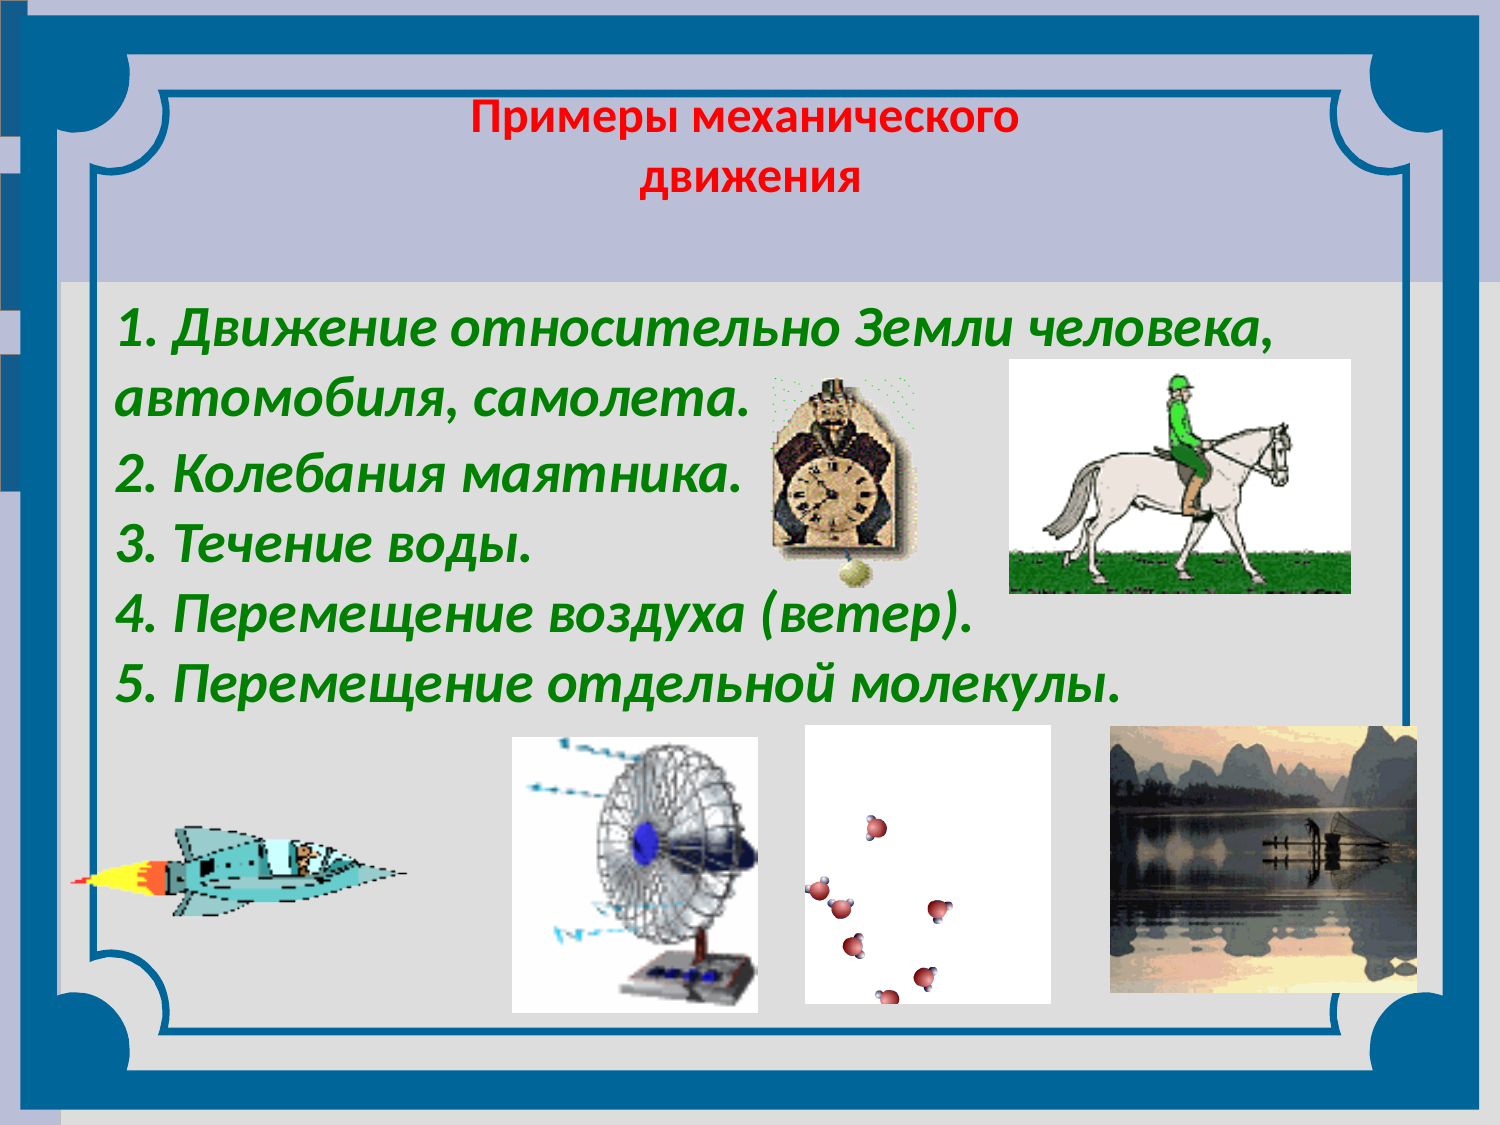

Примеры механического
движения
1. Движение относительно Земли человека, автомобиля, самолета.
2. Колебания маятника.
3. Течение воды.
4. Перемещение воздуха (ветер).
5. Перемещение отдельной молекулы.